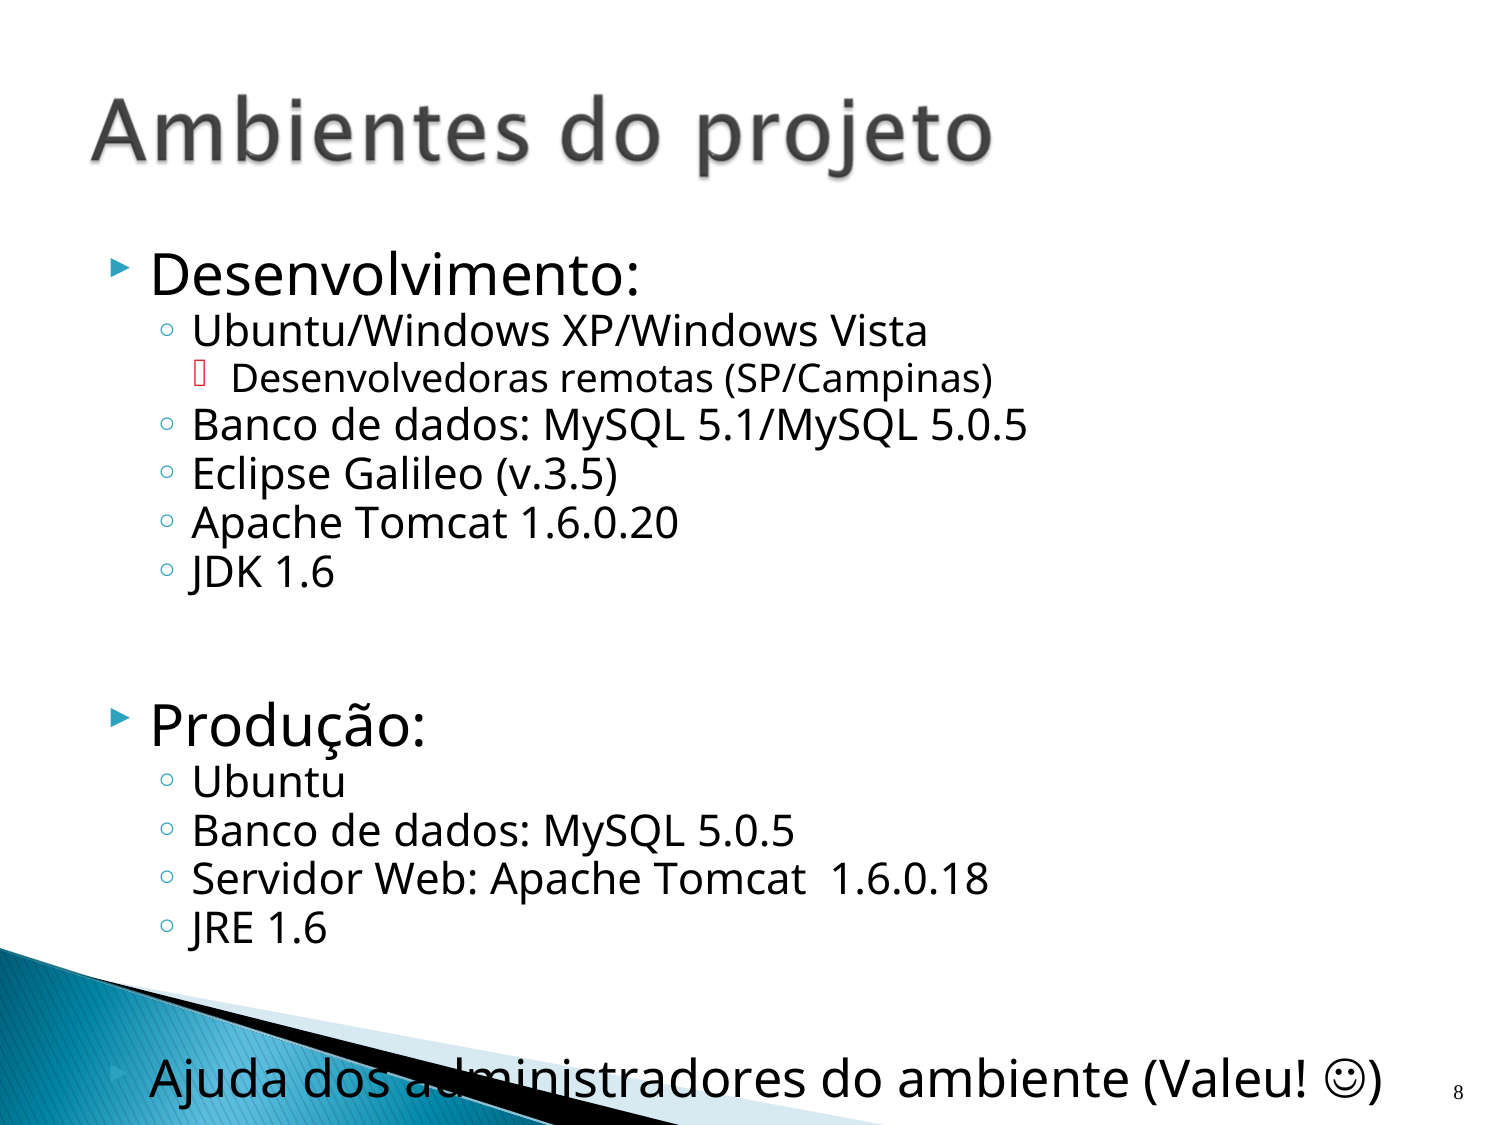

Desenvolvimento:
Ubuntu/Windows XP/Windows Vista
Desenvolvedoras remotas (SP/Campinas)
Banco de dados: MySQL 5.1/MySQL 5.0.5
Eclipse Galileo (v.3.5)
Apache Tomcat 1.6.0.20
JDK 1.6
Produção:
Ubuntu
Banco de dados: MySQL 5.0.5
Servidor Web: Apache Tomcat 1.6.0.18
JRE 1.6
Ajuda dos administradores do ambiente (Valeu! )